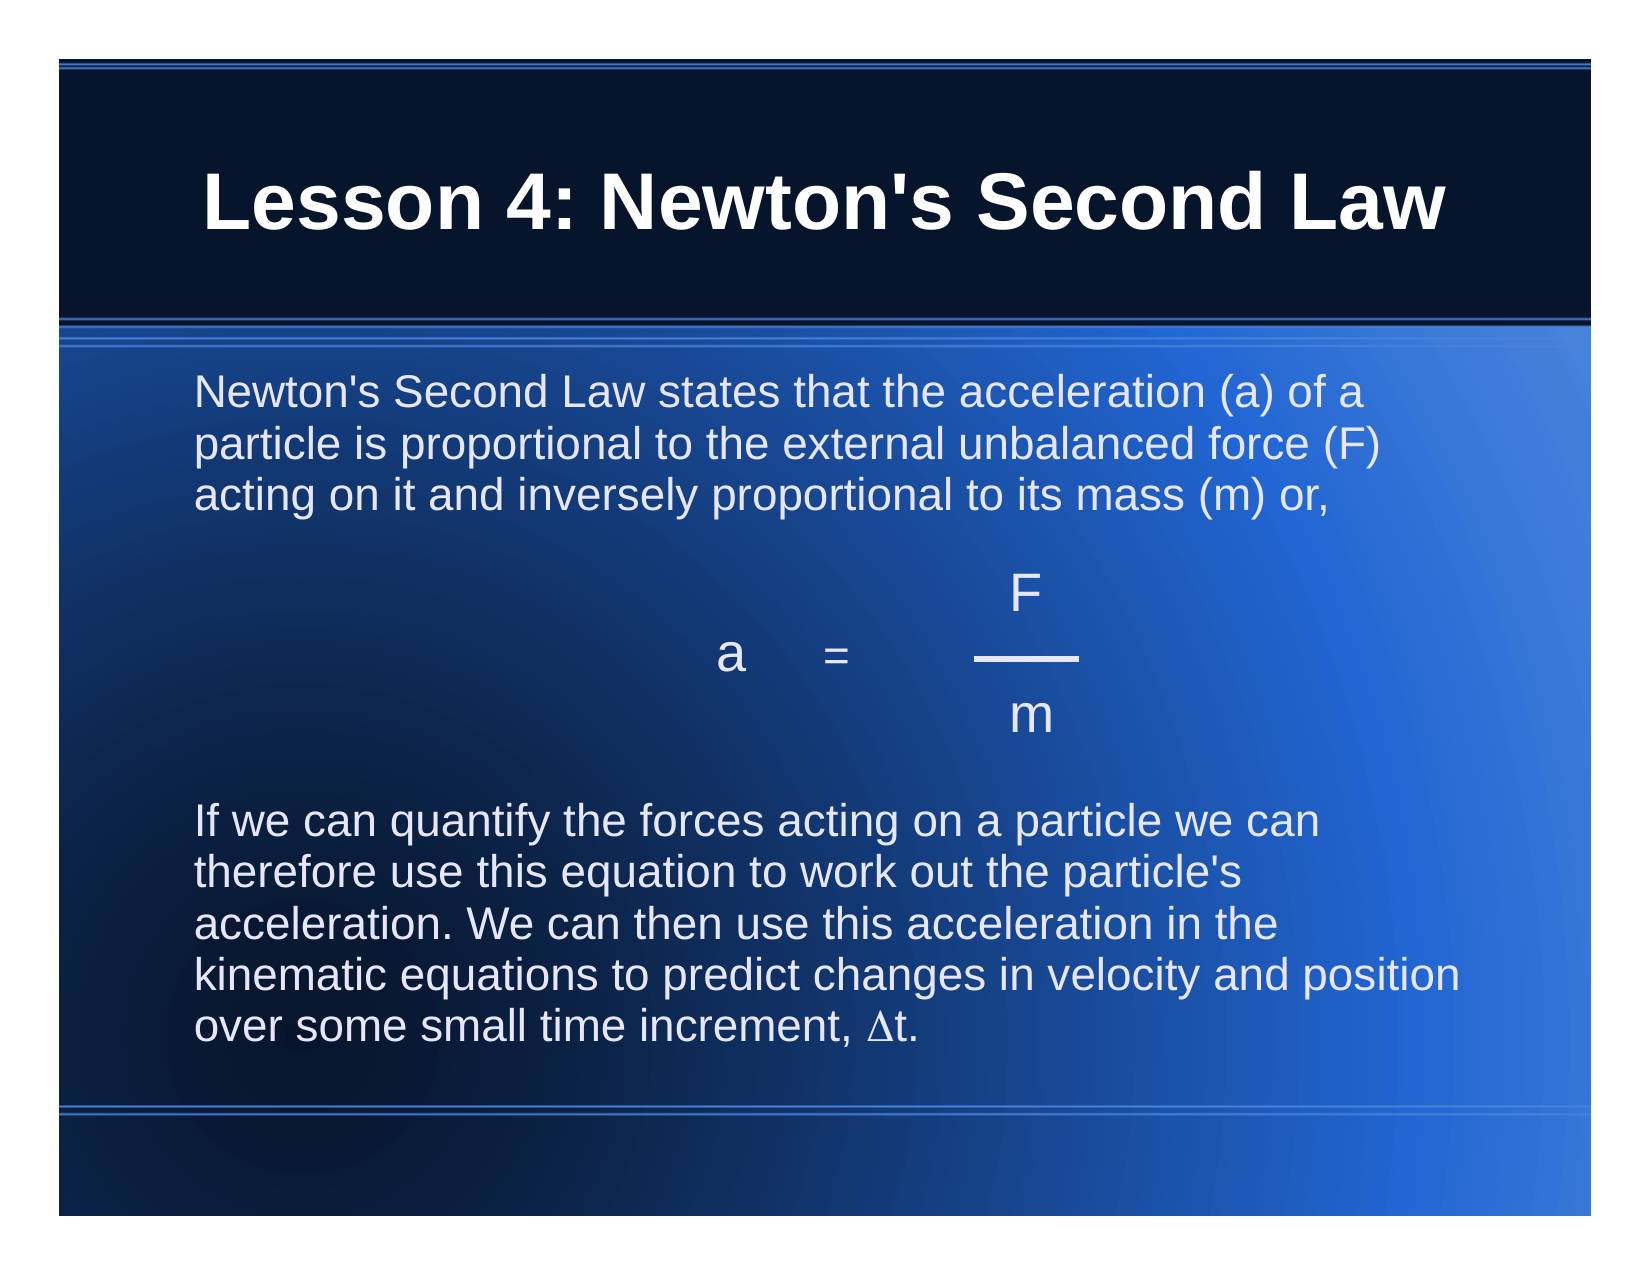

# Lesson 4: Newton's Second Law
Newton's Second Law states that the acceleration (a) of a particle is proportional to the external unbalanced force (F) acting on it and inversely proportional to its mass (m) or,
 F
 a =
 m
If we can quantify the forces acting on a particle we can therefore use this equation to work out the particle's acceleration. We can then use this acceleration in the kinematic equations to predict changes in velocity and position over some small time increment, Δt.